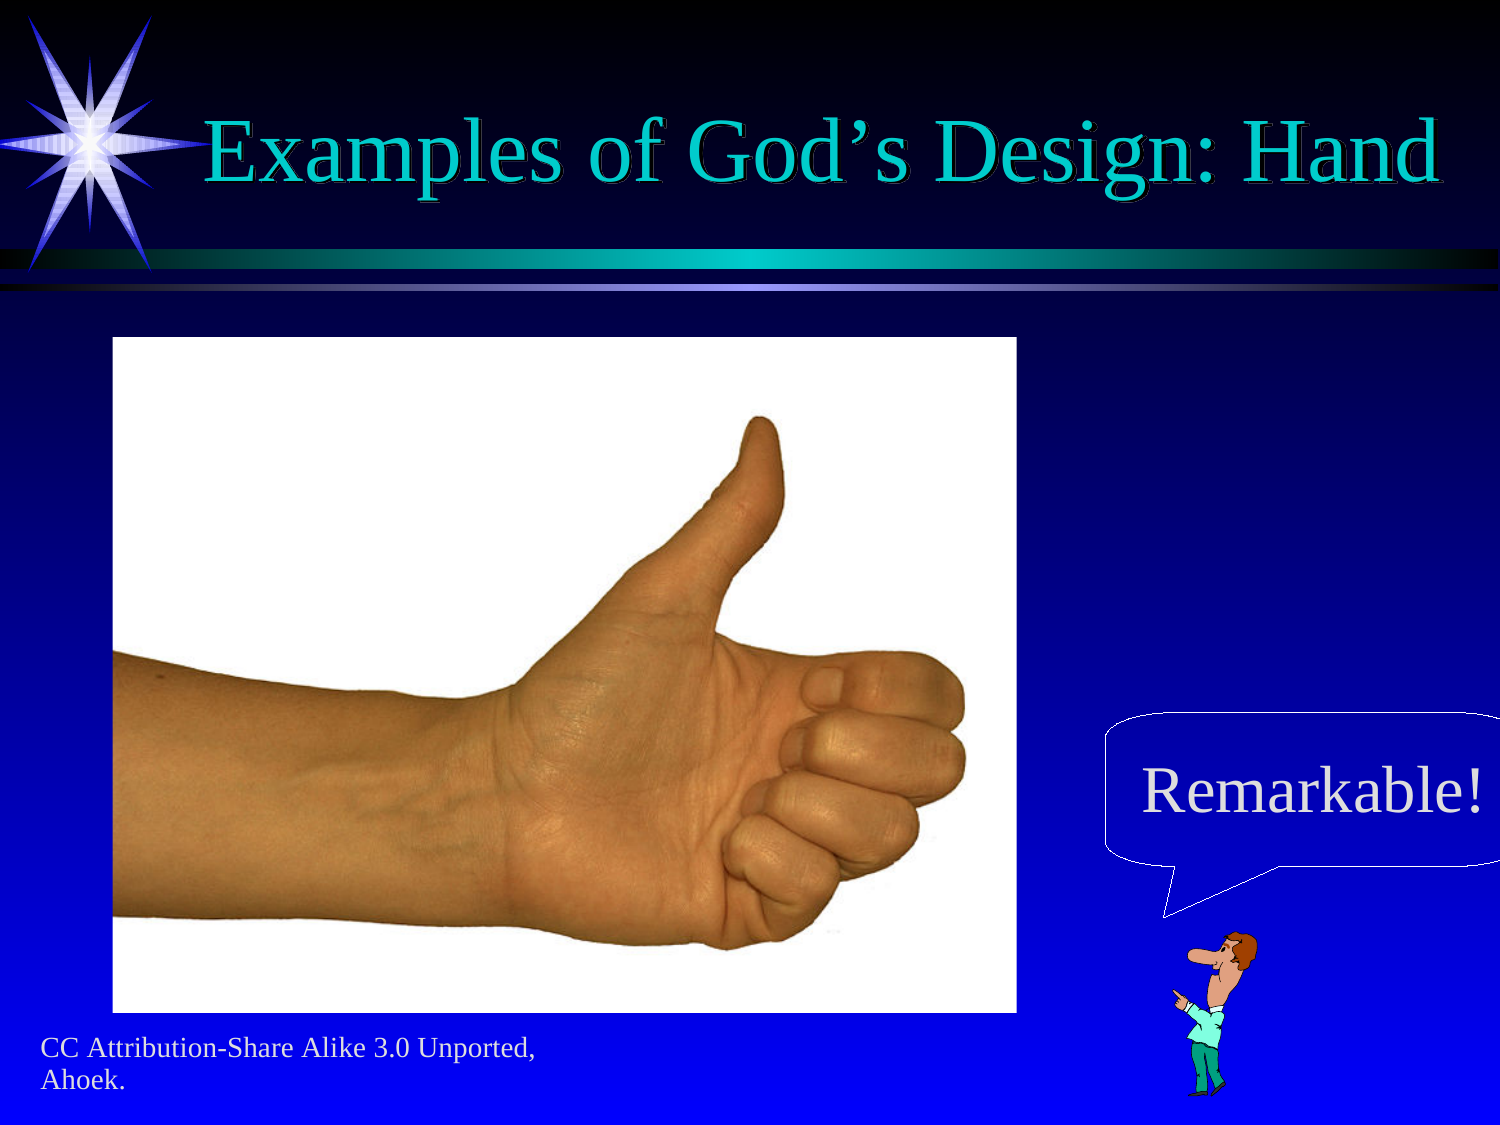

# Examples of God’s Design: Hand
Remarkable!
CC Attribution-Share Alike 3.0 Unported,
Ahoek.